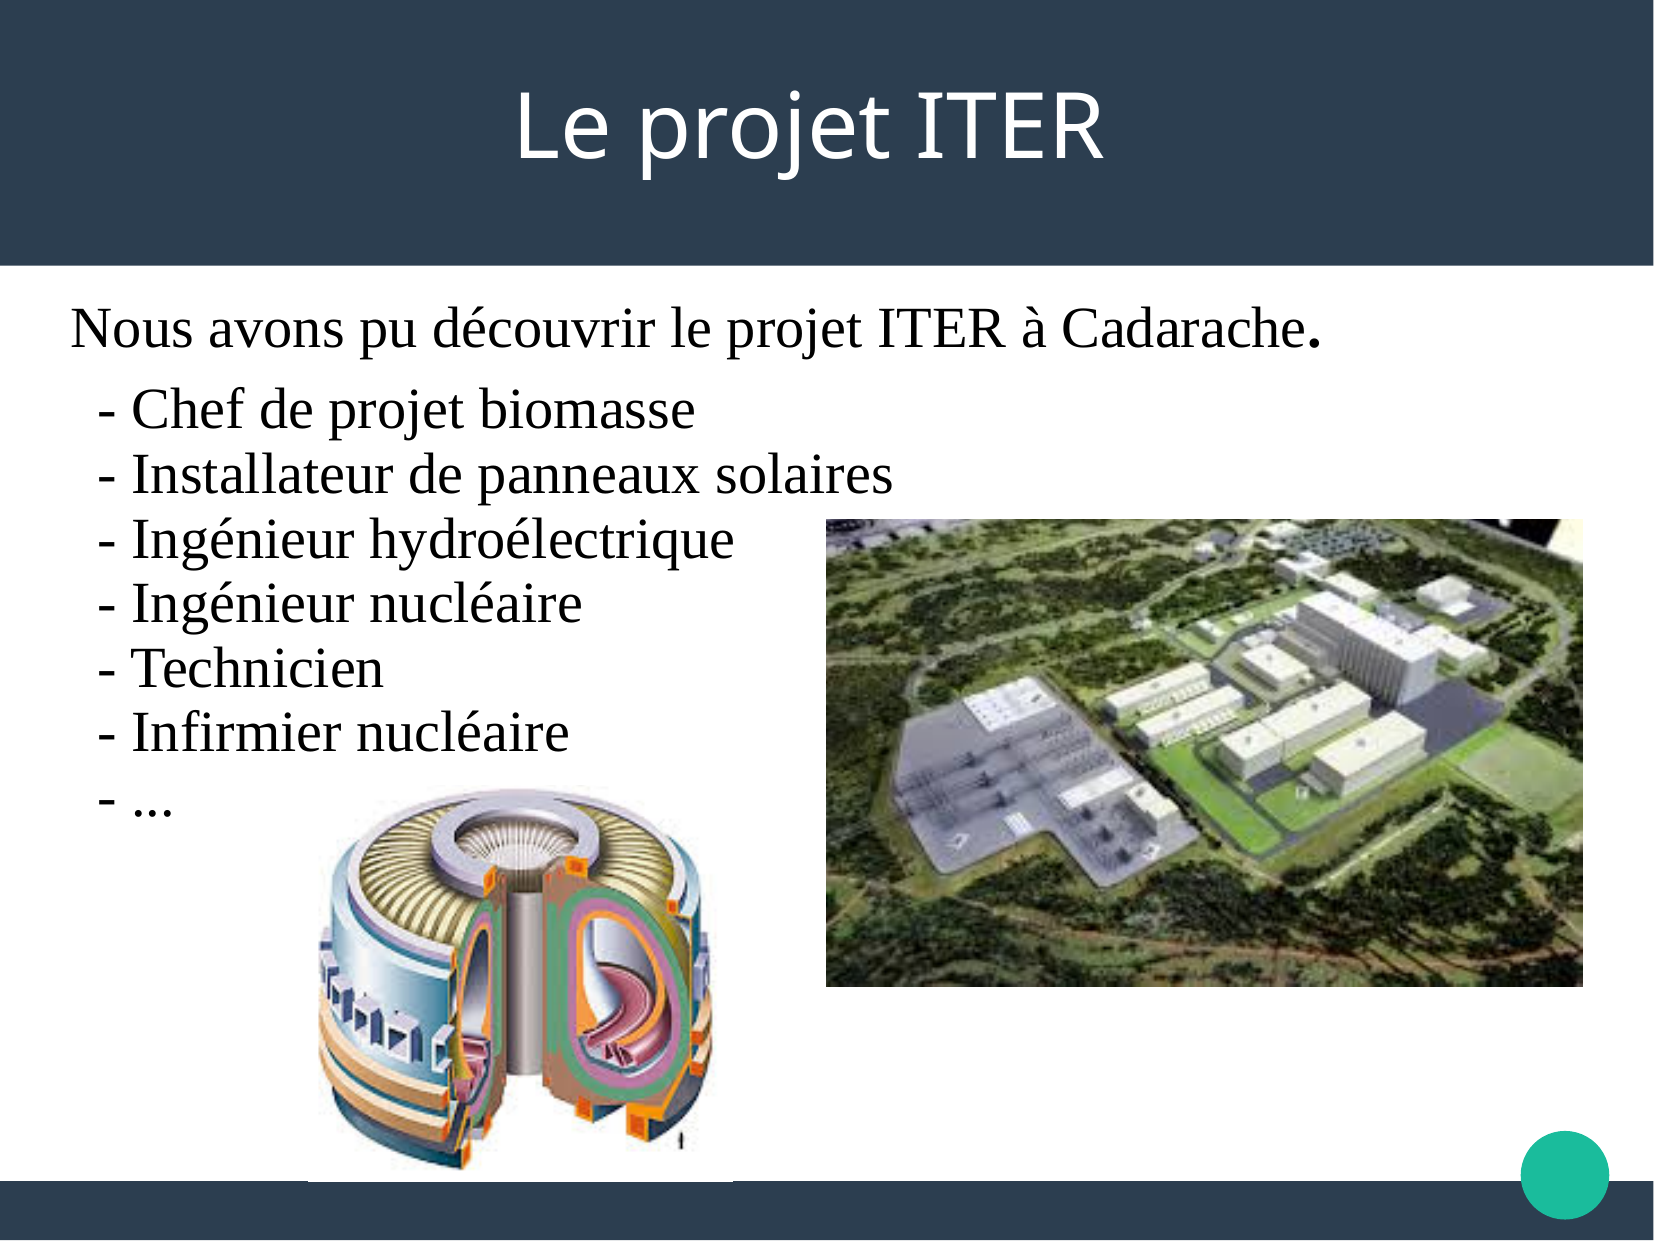

Le projet ITER
Nous avons pu découvrir le projet ITER à Cadarache.
#
- Chef de projet biomasse
- Installateur de panneaux solaires
- Ingénieur hydroélectrique
- Ingénieur nucléaire
- Technicien
- Infirmier nucléaire
- ...